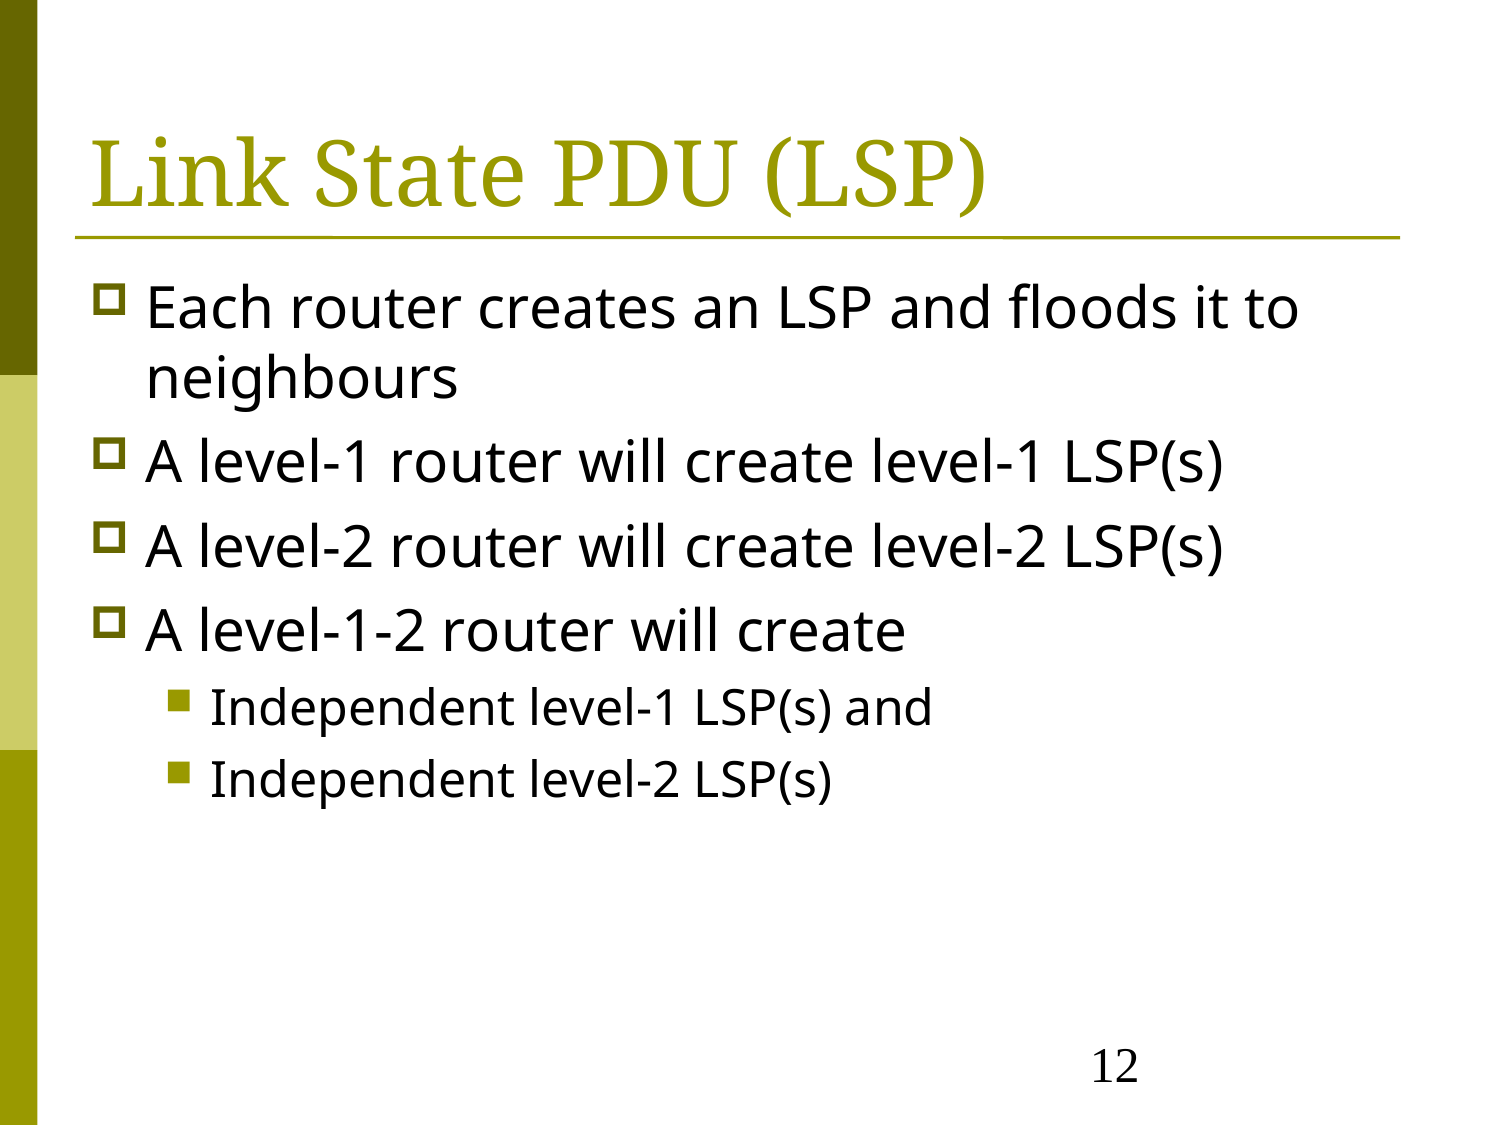

# Link State PDU (LSP)
Each router creates an LSP and floods it to neighbours
A level-1 router will create level-1 LSP(s)
A level-2 router will create level-2 LSP(s)
A level-1-2 router will create
Independent level-1 LSP(s) and
Independent level-2 LSP(s)